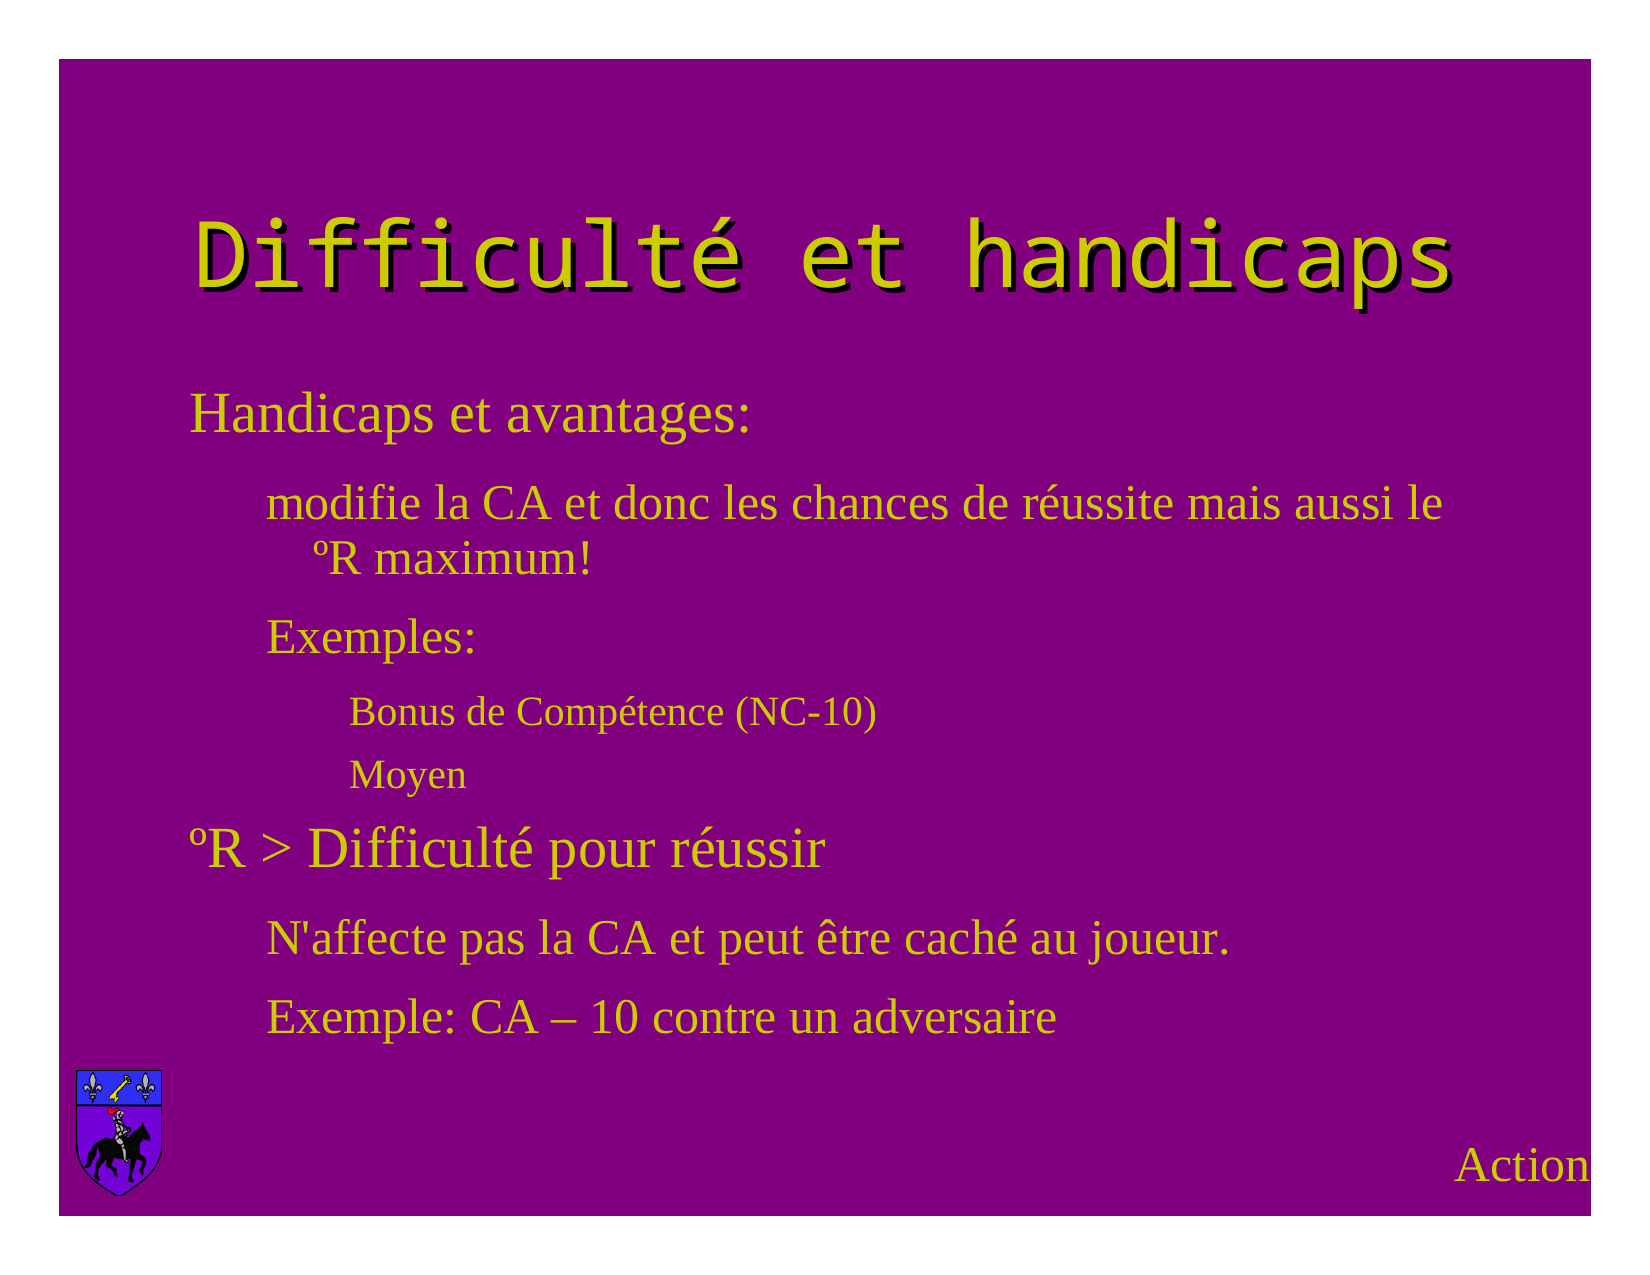

# Difficulté et handicaps
Handicaps et avantages:
modifie la CA et donc les chances de réussite mais aussi le ºR maximum!
Exemples:
Bonus de Compétence (NC-10)
Moyen
ºR > Difficulté pour réussir
N'affecte pas la CA et peut être caché au joueur.
Exemple: CA – 10 contre un adversaire
Action